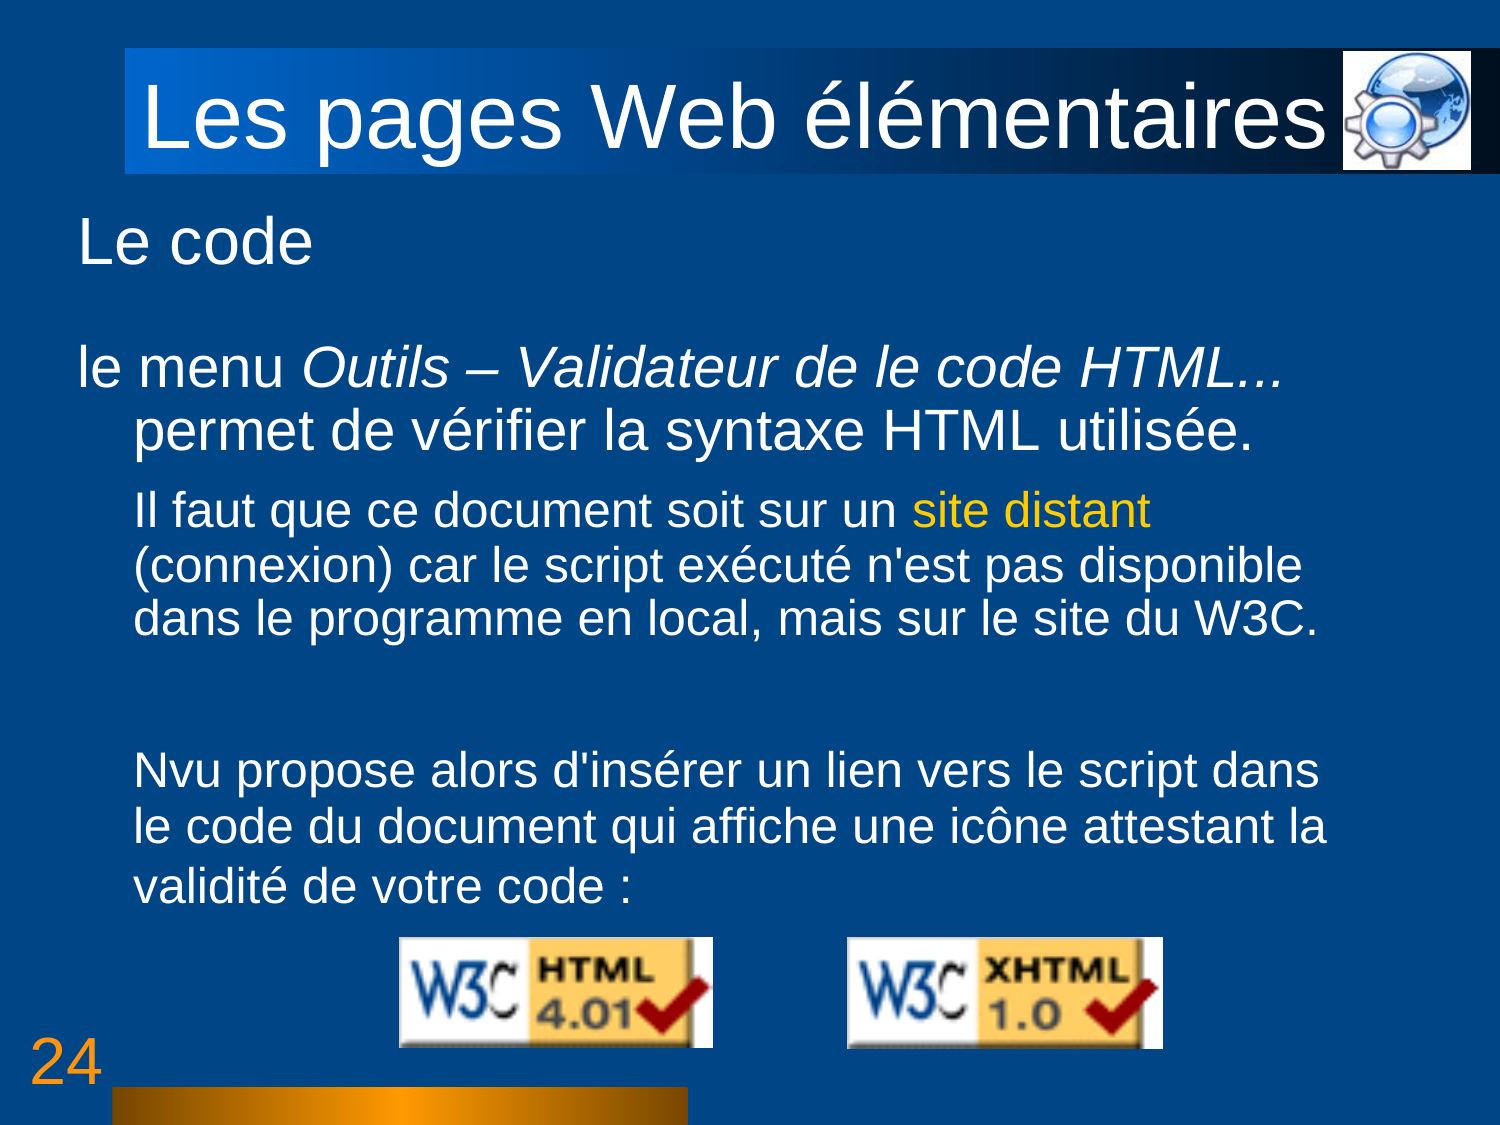

Les pages Web élémentaires
# Le code
le menu Outils – Validateur de le code HTML... permet de vérifier la syntaxe HTML utilisée.
	Il faut que ce document soit sur un site distant (connexion) car le script exécuté n'est pas disponible dans le programme en local, mais sur le site du W3C.
	Nvu propose alors d'insérer un lien vers le script dans le code du document qui affiche une icône attestant la validité de votre code :